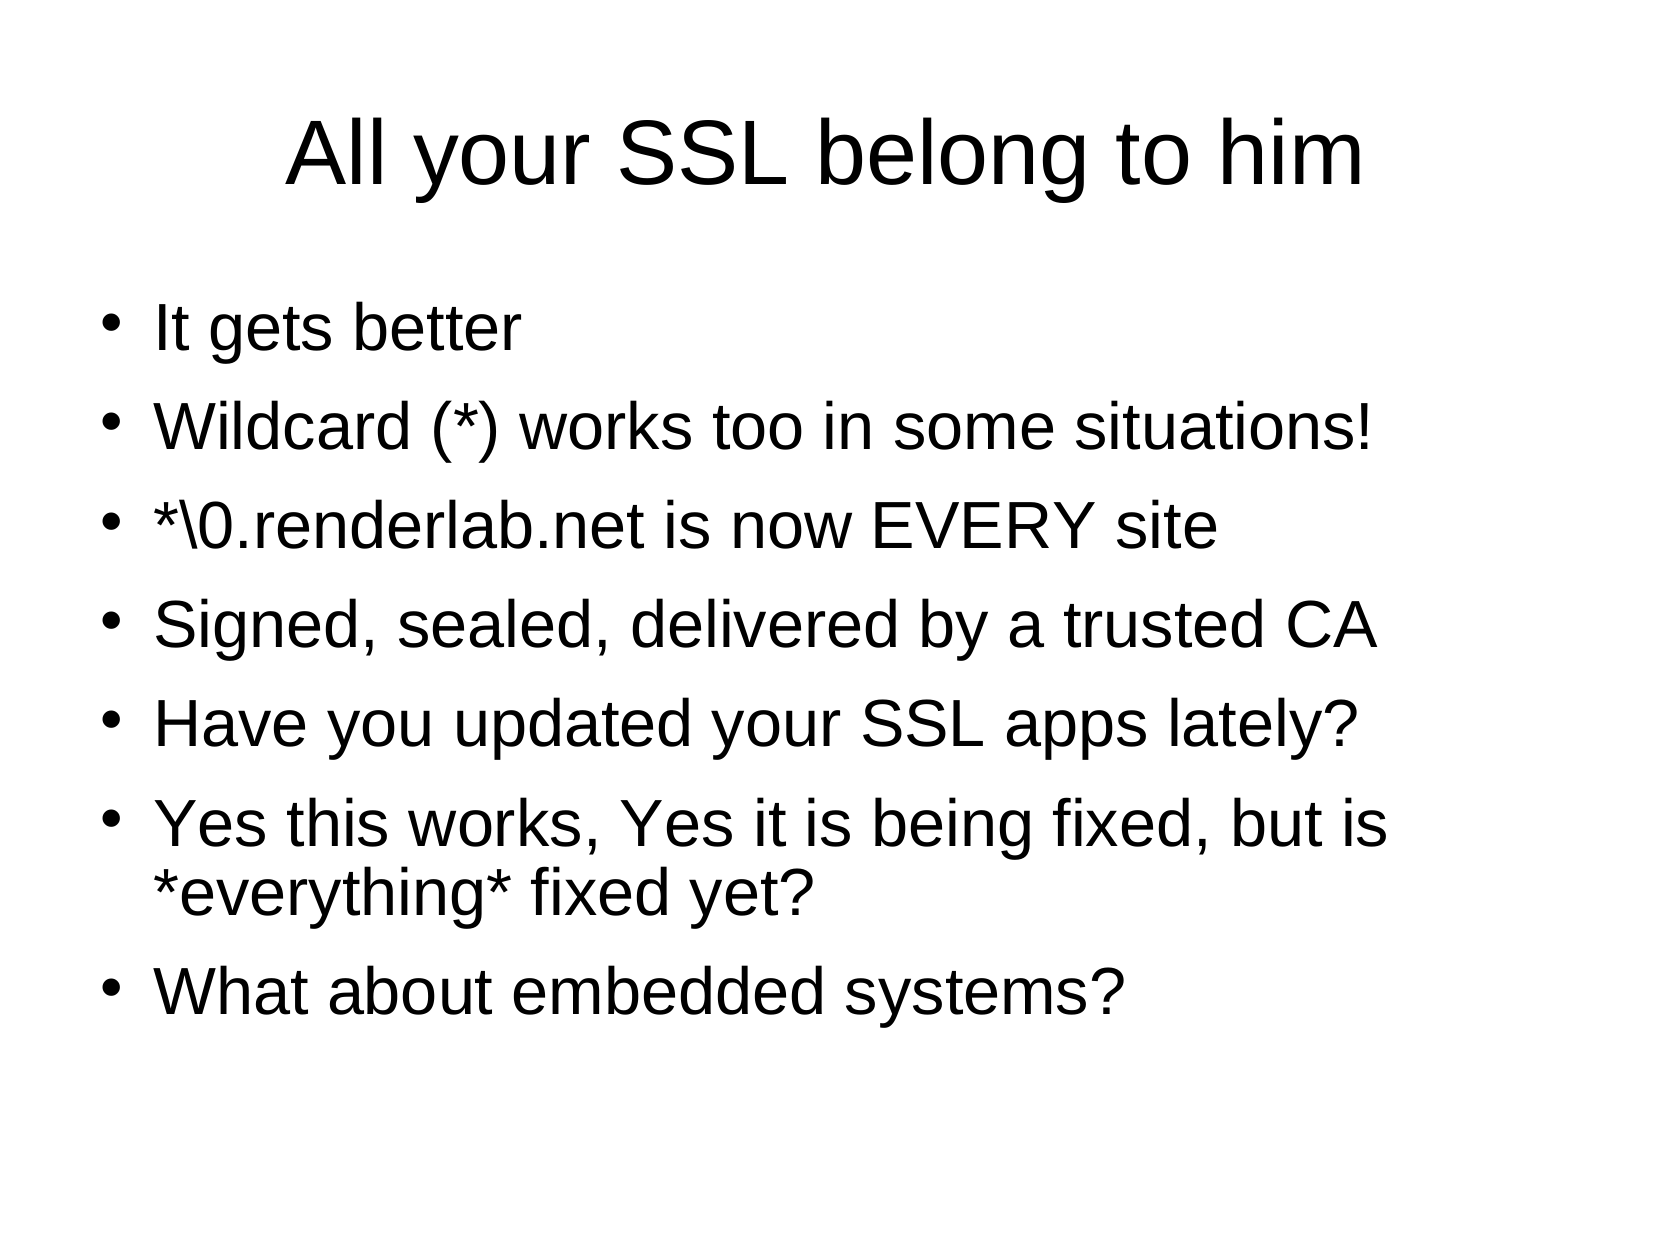

# All your SSL belong to him
It gets better
Wildcard (*) works too in some situations!
*\0.renderlab.net is now EVERY site
Signed, sealed, delivered by a trusted CA
Have you updated your SSL apps lately?
Yes this works, Yes it is being fixed, but is *everything* fixed yet?
What about embedded systems?